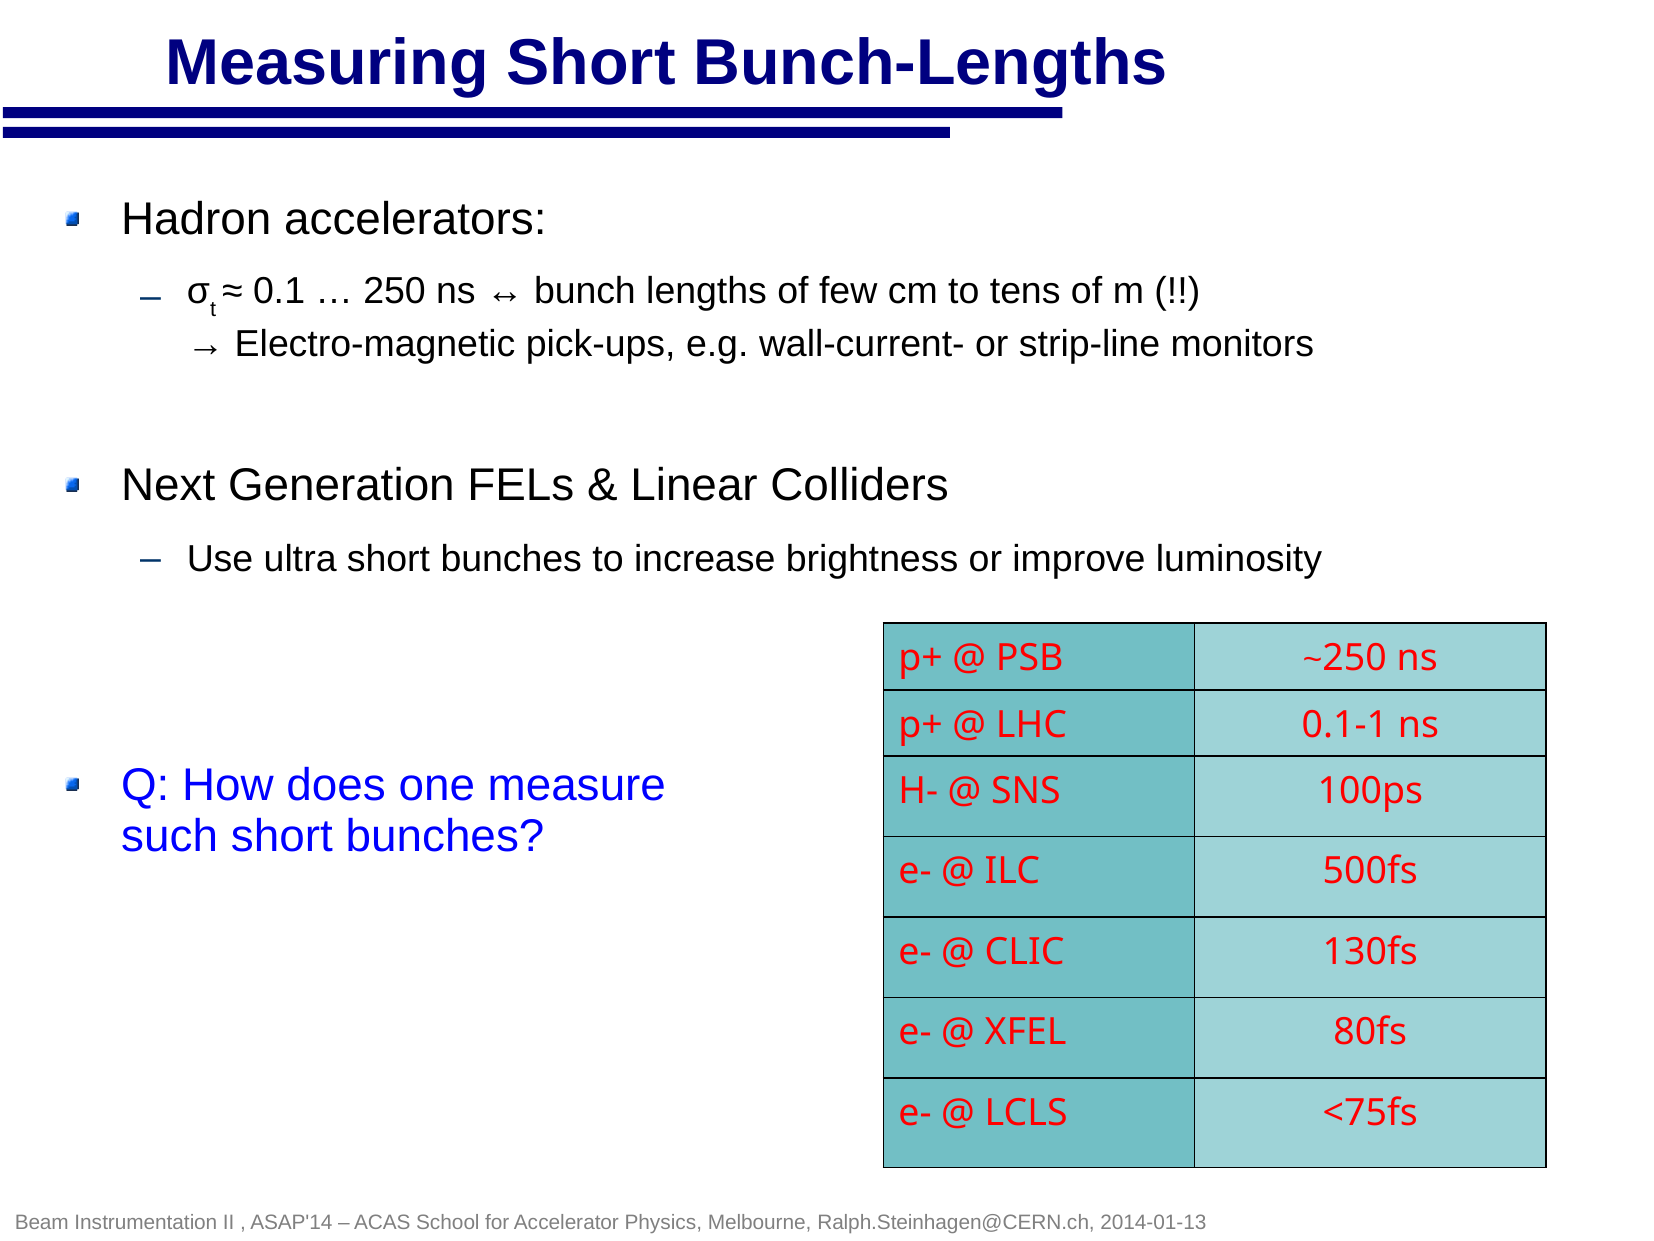

# Measuring Short Bunch-Lengths
Hadron accelerators:
σt ≈ 0.1 … 250 ns ↔ bunch lengths of few cm to tens of m (!!)			 → Electro-magnetic pick-ups, e.g. wall-current- or strip-line monitors
Next Generation FELs & Linear Colliders
Use ultra short bunches to increase brightness or improve luminosity
Q: How does one measure 						such short bunches?
| p+ @ PSB | ~250 ns |
| --- | --- |
| p+ @ LHC | 0.1-1 ns |
| H- @ SNS | 100ps |
| e- @ ILC | 500fs |
| e- @ CLIC | 130fs |
| e- @ XFEL | 80fs |
| e- @ LCLS | <75fs |